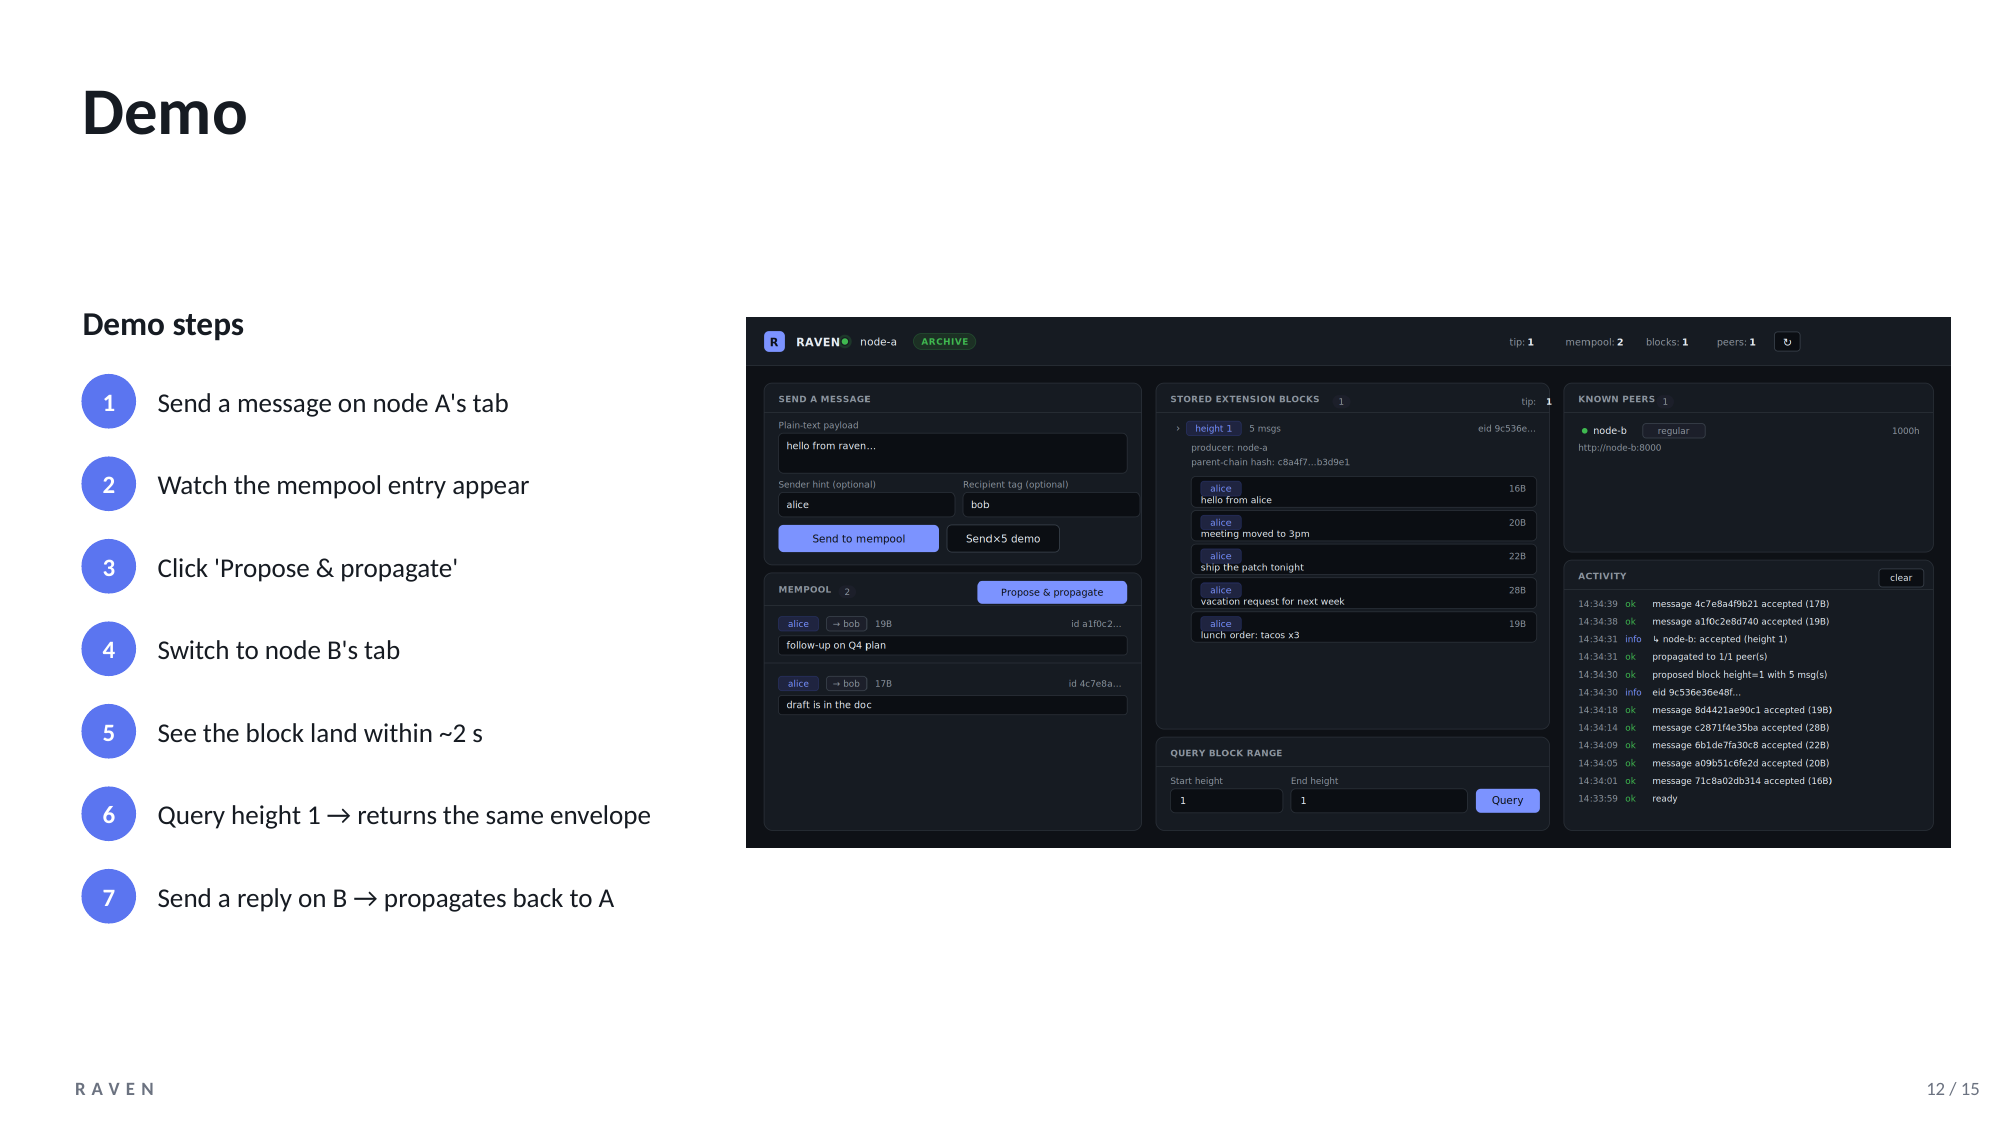

Demo
Demo steps
Send a message on node A's tab
1
Watch the mempool entry appear
2
Click 'Propose & propagate'
3
Switch to node B's tab
4
See the block land within ~2 s
5
Query height 1 → returns the same envelope
6
Send a reply on B → propagates back to A
7
RAVEN
12 / 15